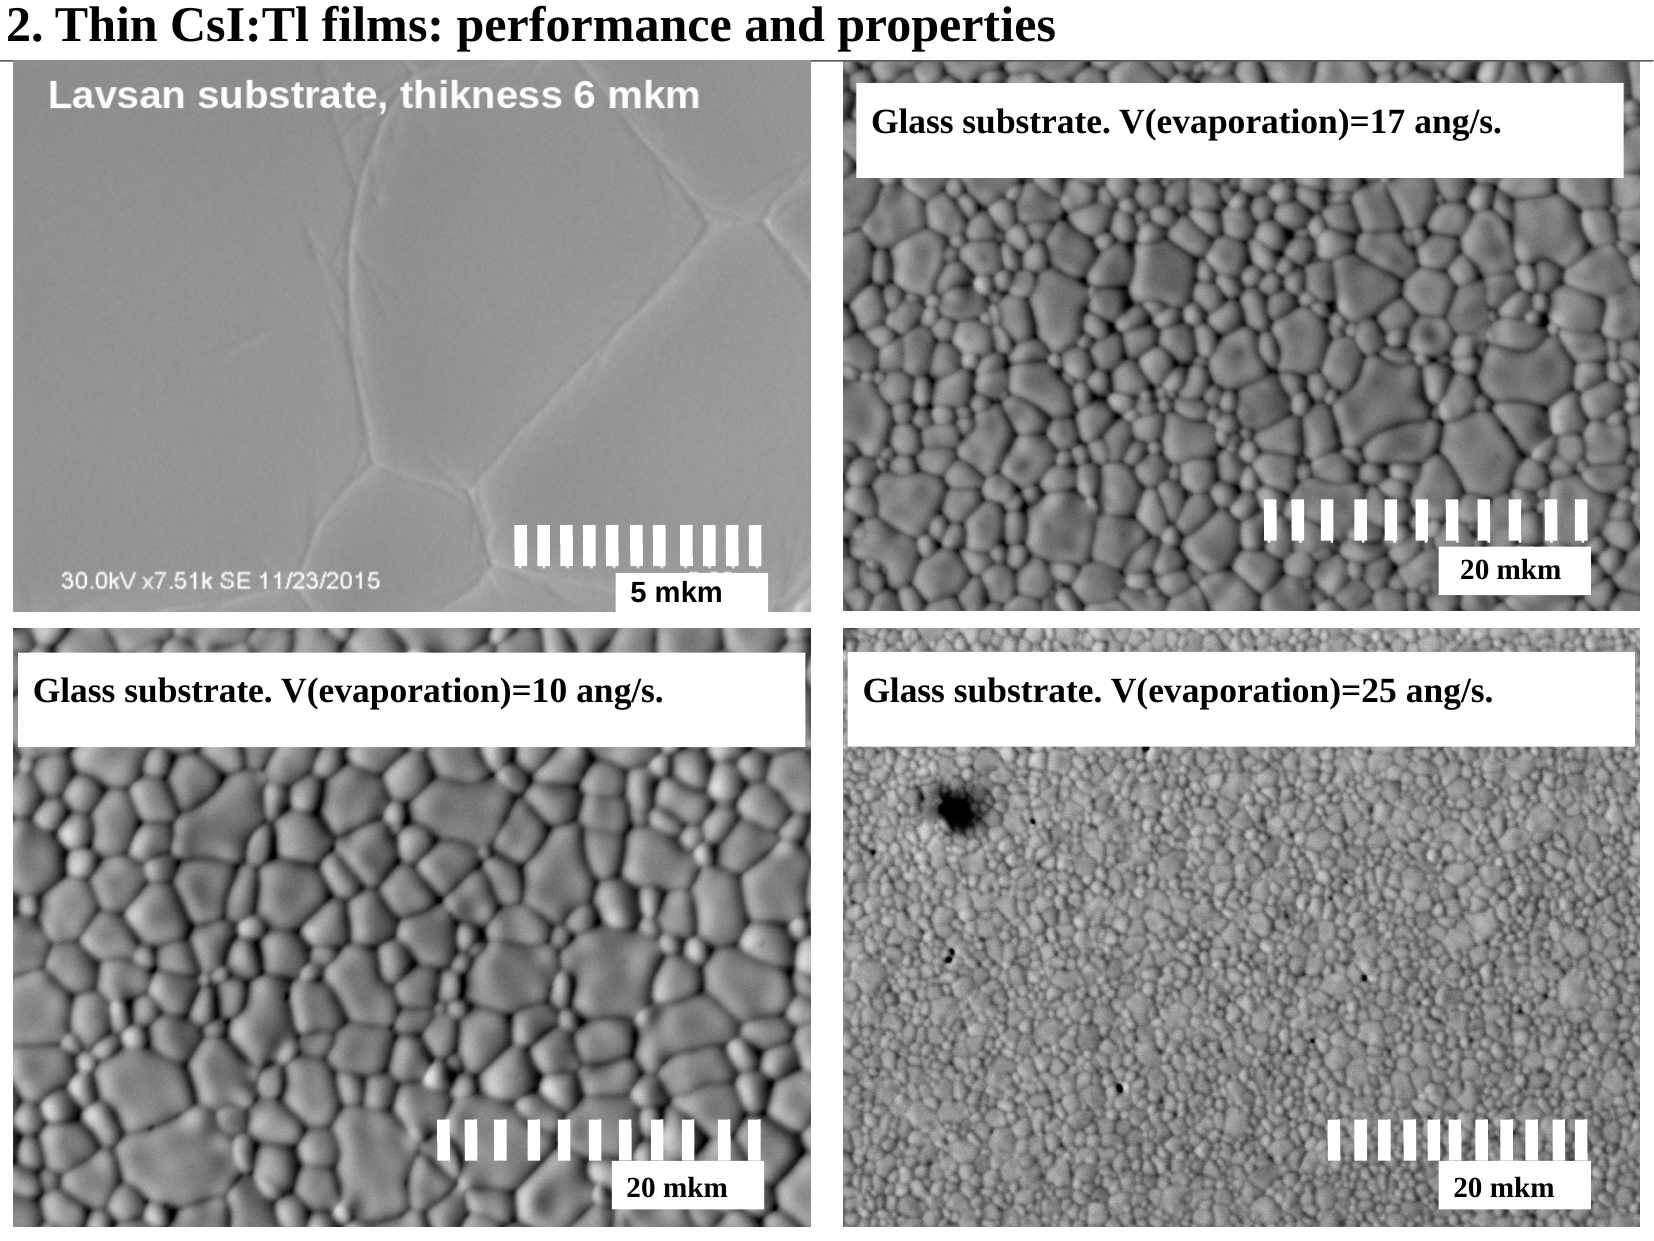

2. Thin CsI:Tl films: performance and properties
Mylar substrate
Glass substrate. V(evaporation)=17 ang/s.
20 mkm
5 mkm
Glass substrate. V(evaporation)=25 ang/s.
Glass substrate. V(evaporation)=10 ang/s.
20 mkm
20 mkm